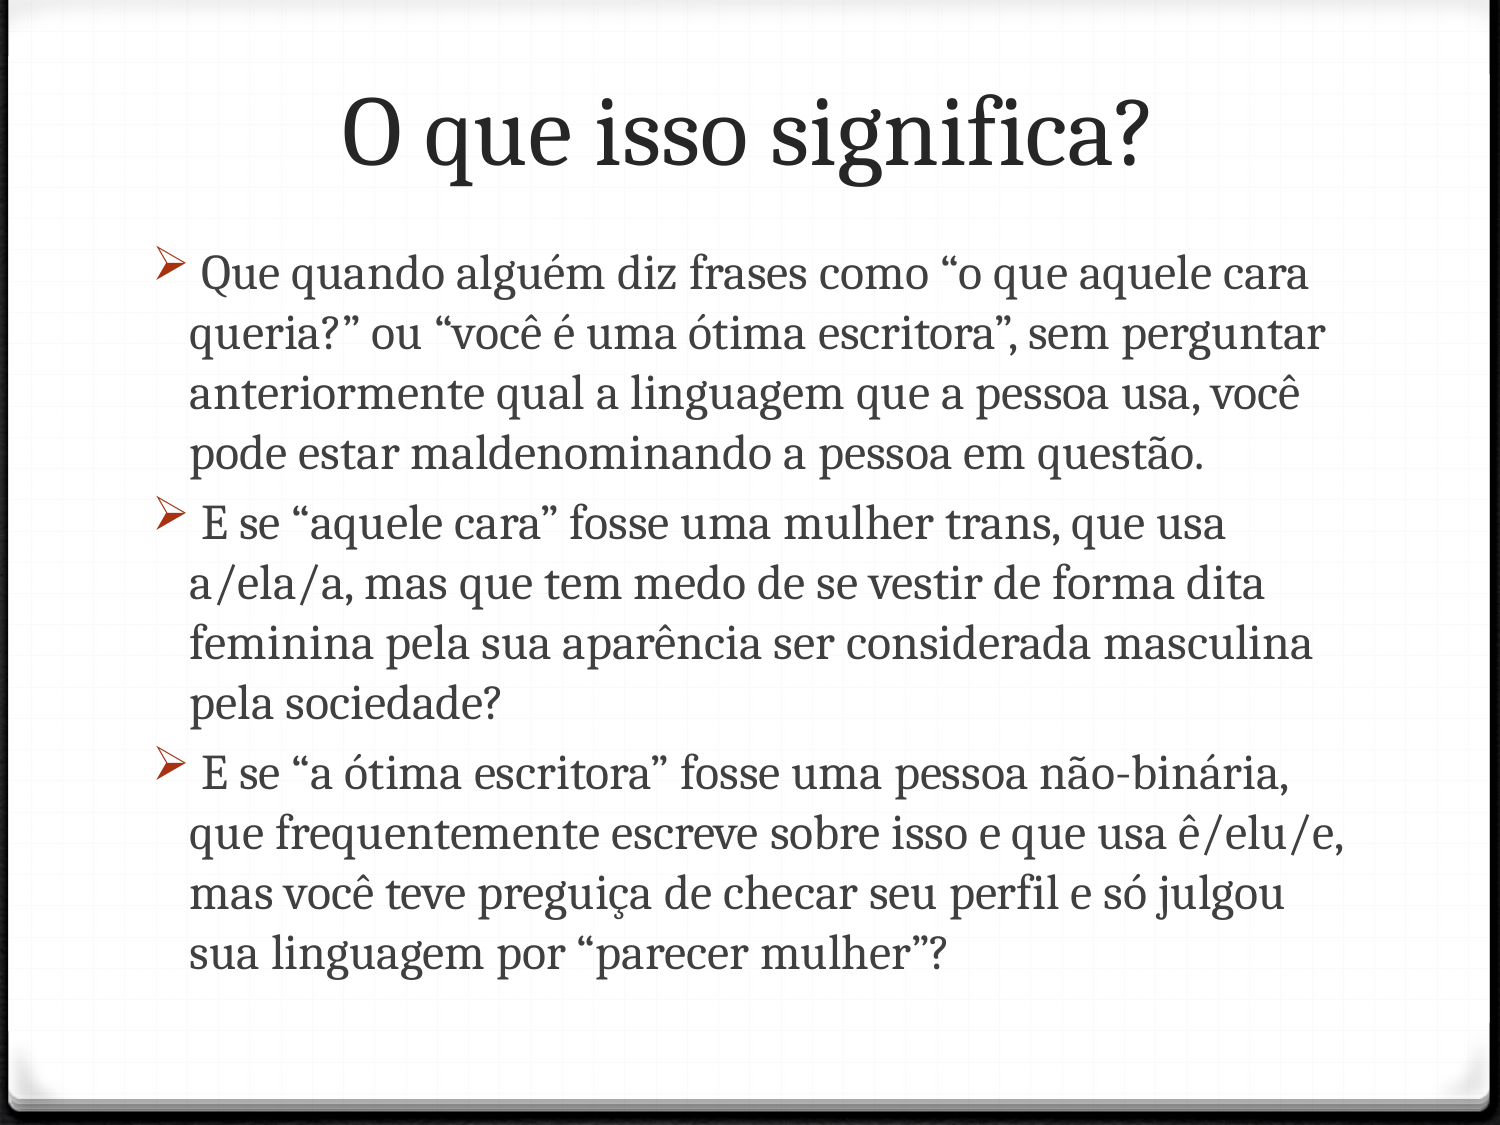

# O que isso significa?
 Que quando alguém diz frases como “o que aquele cara queria?” ou “você é uma ótima escritora”, sem perguntar anteriormente qual a linguagem que a pessoa usa, você pode estar maldenominando a pessoa em questão.
 E se “aquele cara” fosse uma mulher trans, que usa a/ela/a, mas que tem medo de se vestir de forma dita feminina pela sua aparência ser considerada masculina pela sociedade?
 E se “a ótima escritora” fosse uma pessoa não-binária, que frequentemente escreve sobre isso e que usa ê/elu/e, mas você teve preguiça de checar seu perfil e só julgou sua linguagem por “parecer mulher”?